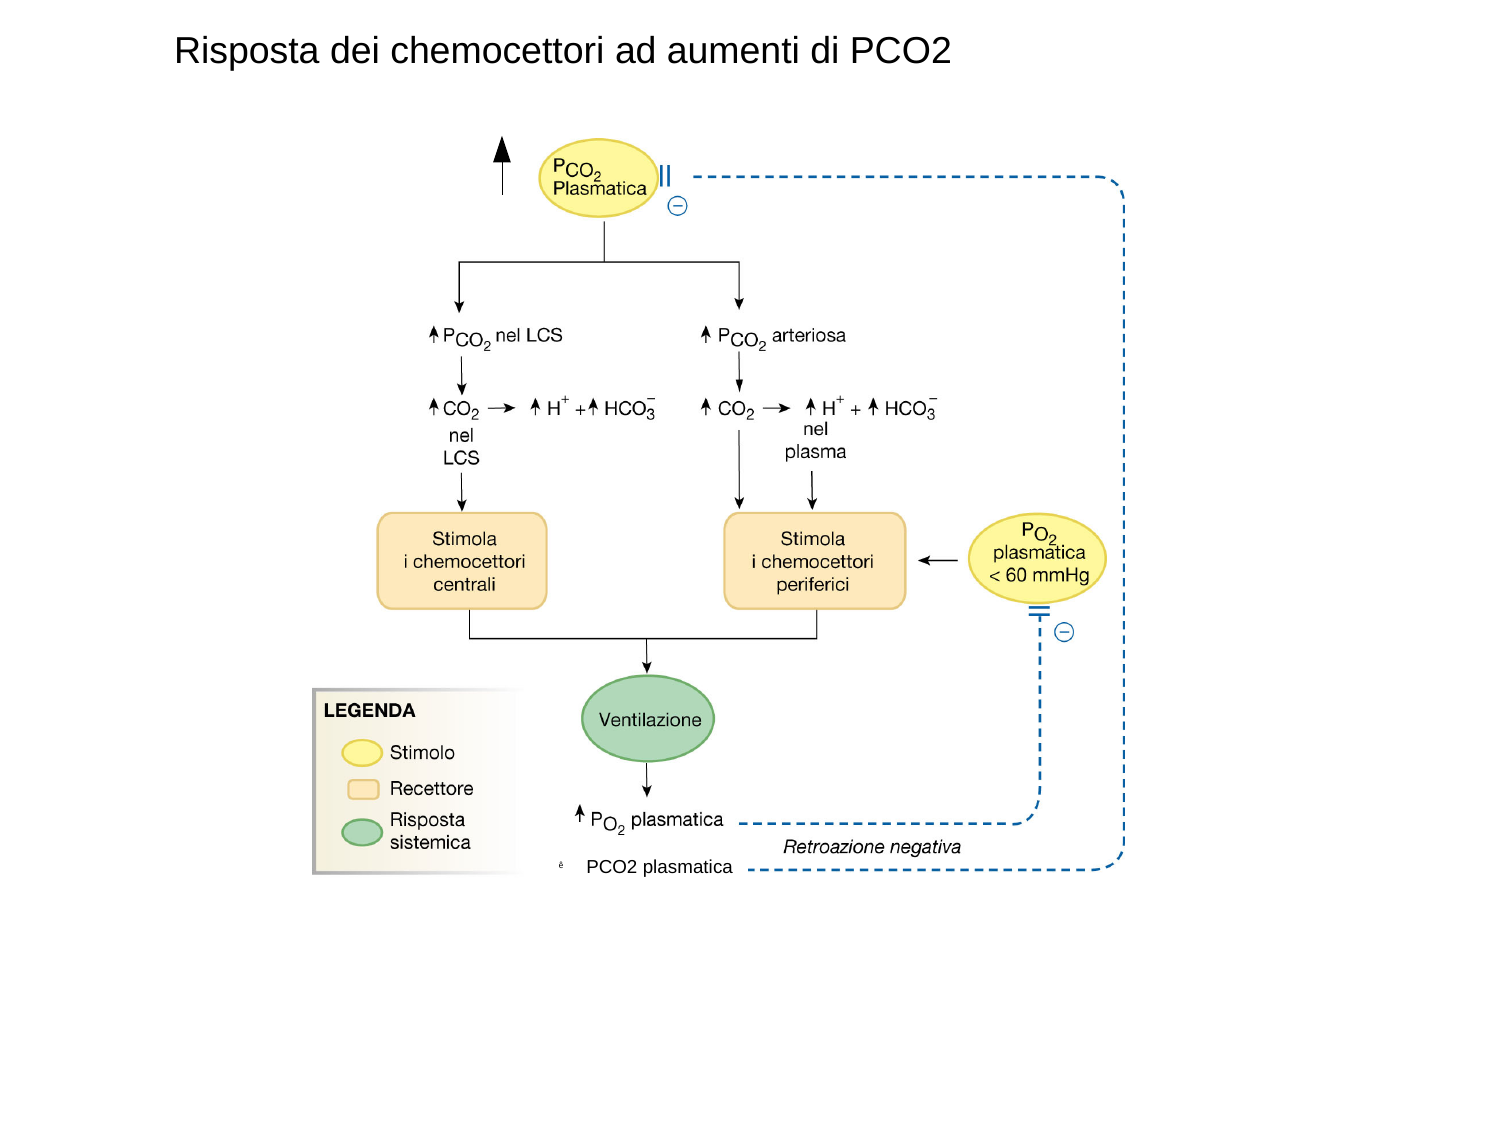

Risposta dei chemocettori ad aumenti di PCO2
PCO2 plasmatica